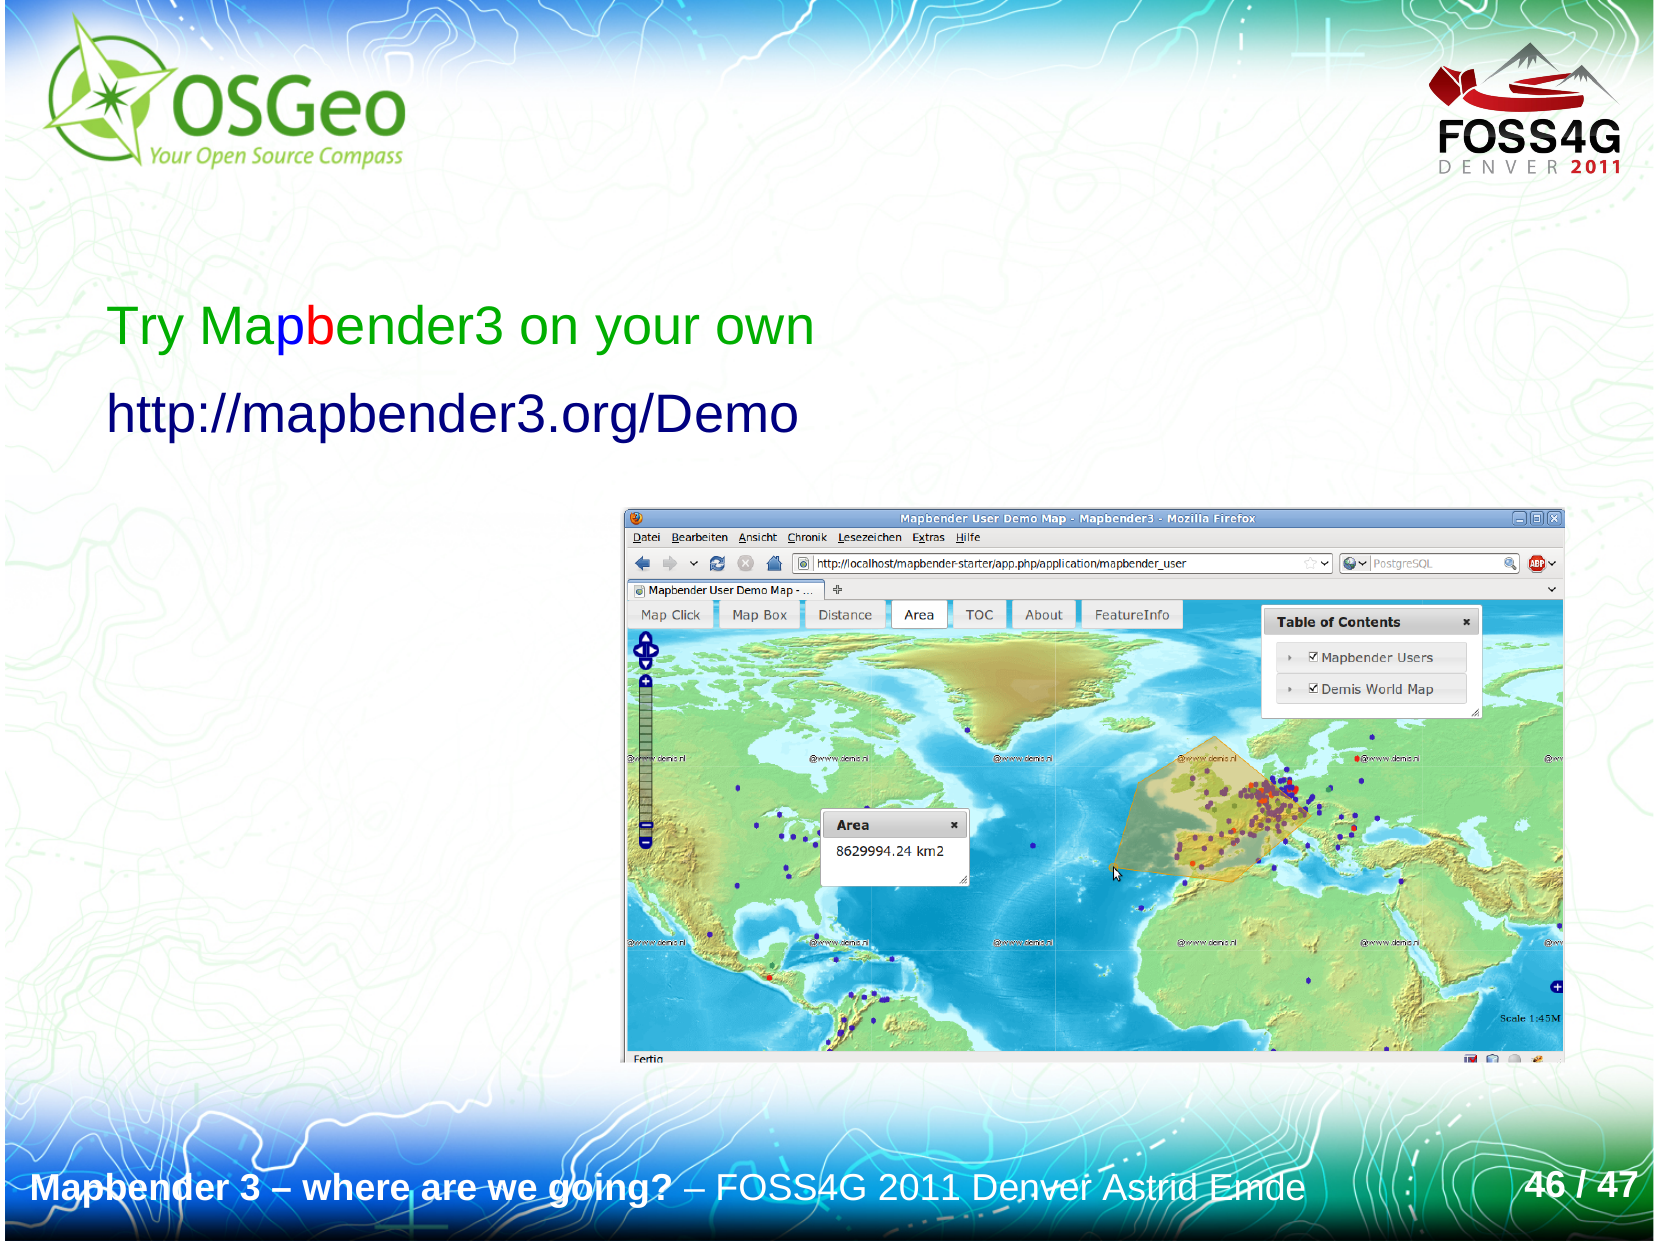

# Try Mapbender3 on your own
http://mapbender3.org/Demo